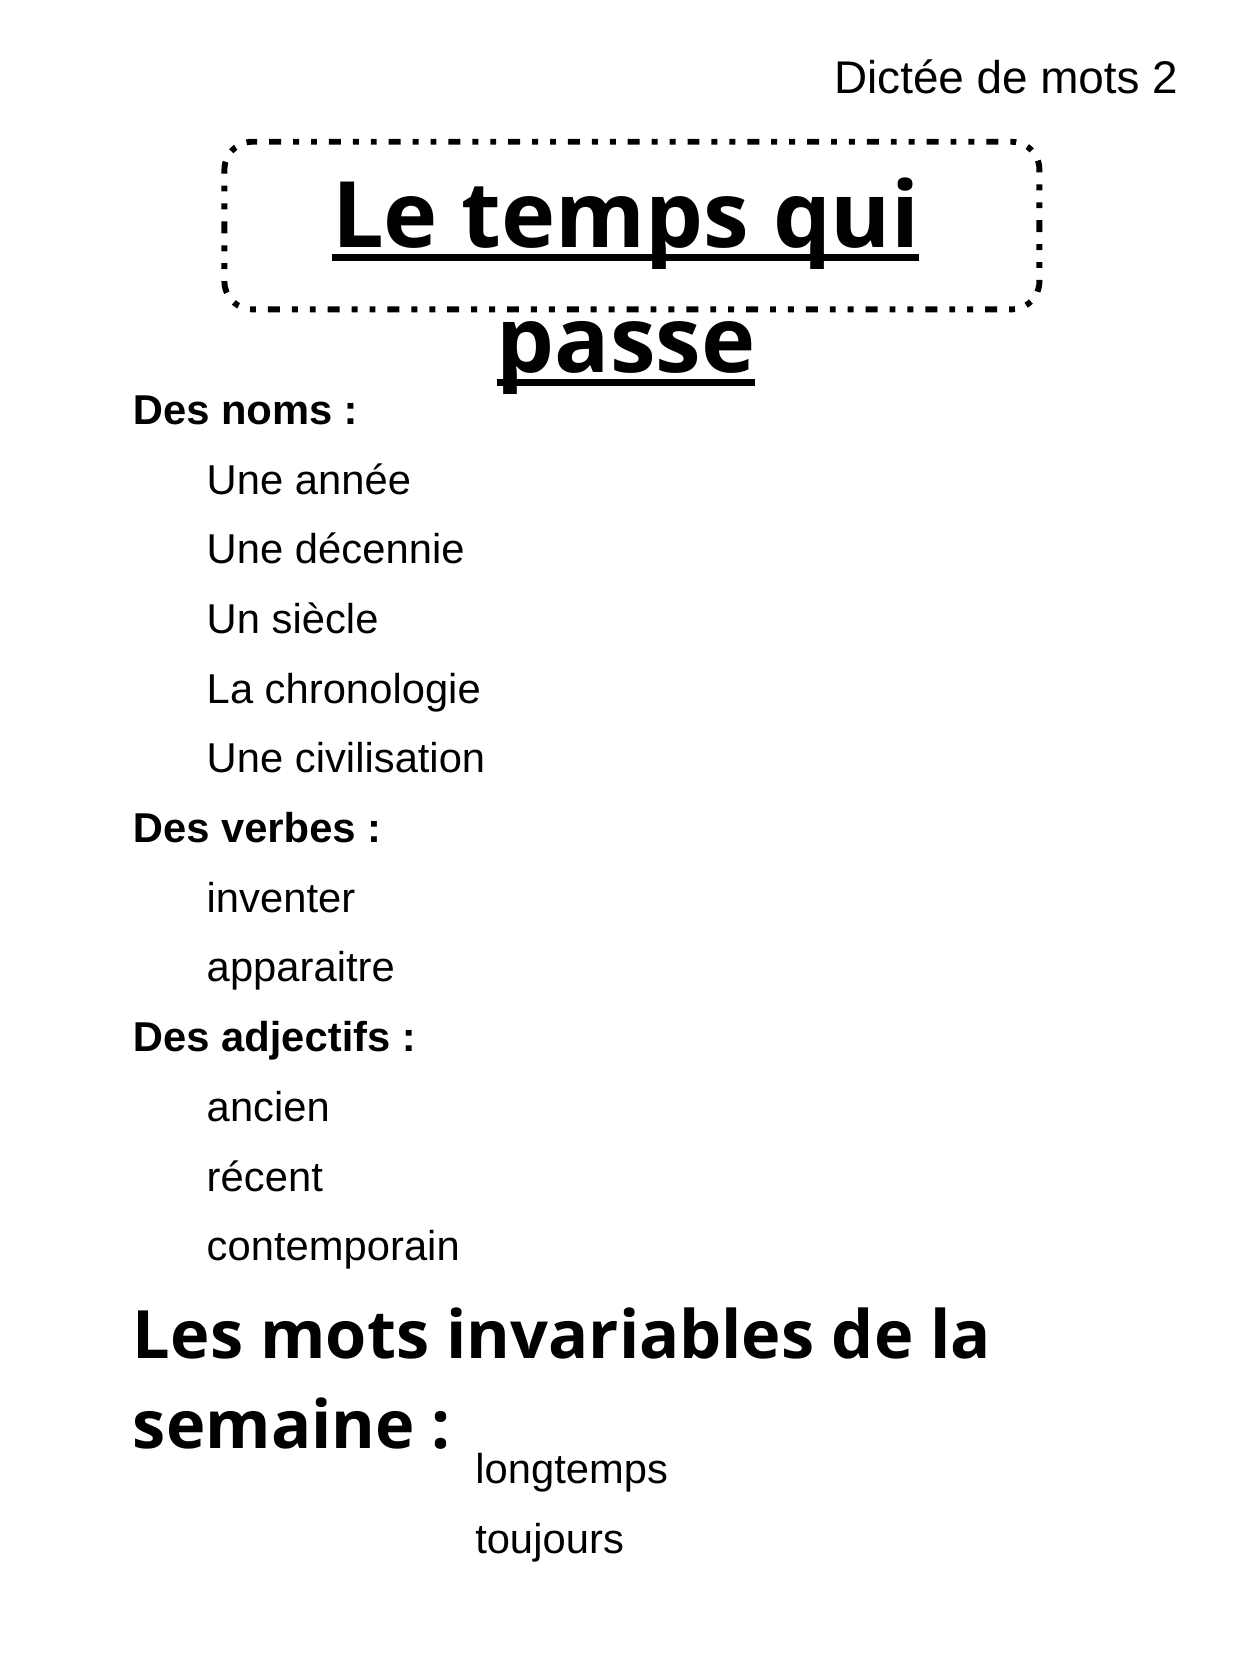

# Dictée de mots 2
Le temps qui passe
Des noms :
	Une année
	Une décennie
	Un siècle
	La chronologie
	Une civilisation
Des verbes :
	inventer
	apparaitre
Des adjectifs :
	ancien
	récent
	contemporain
Les mots invariables de la semaine :
longtemps
toujours